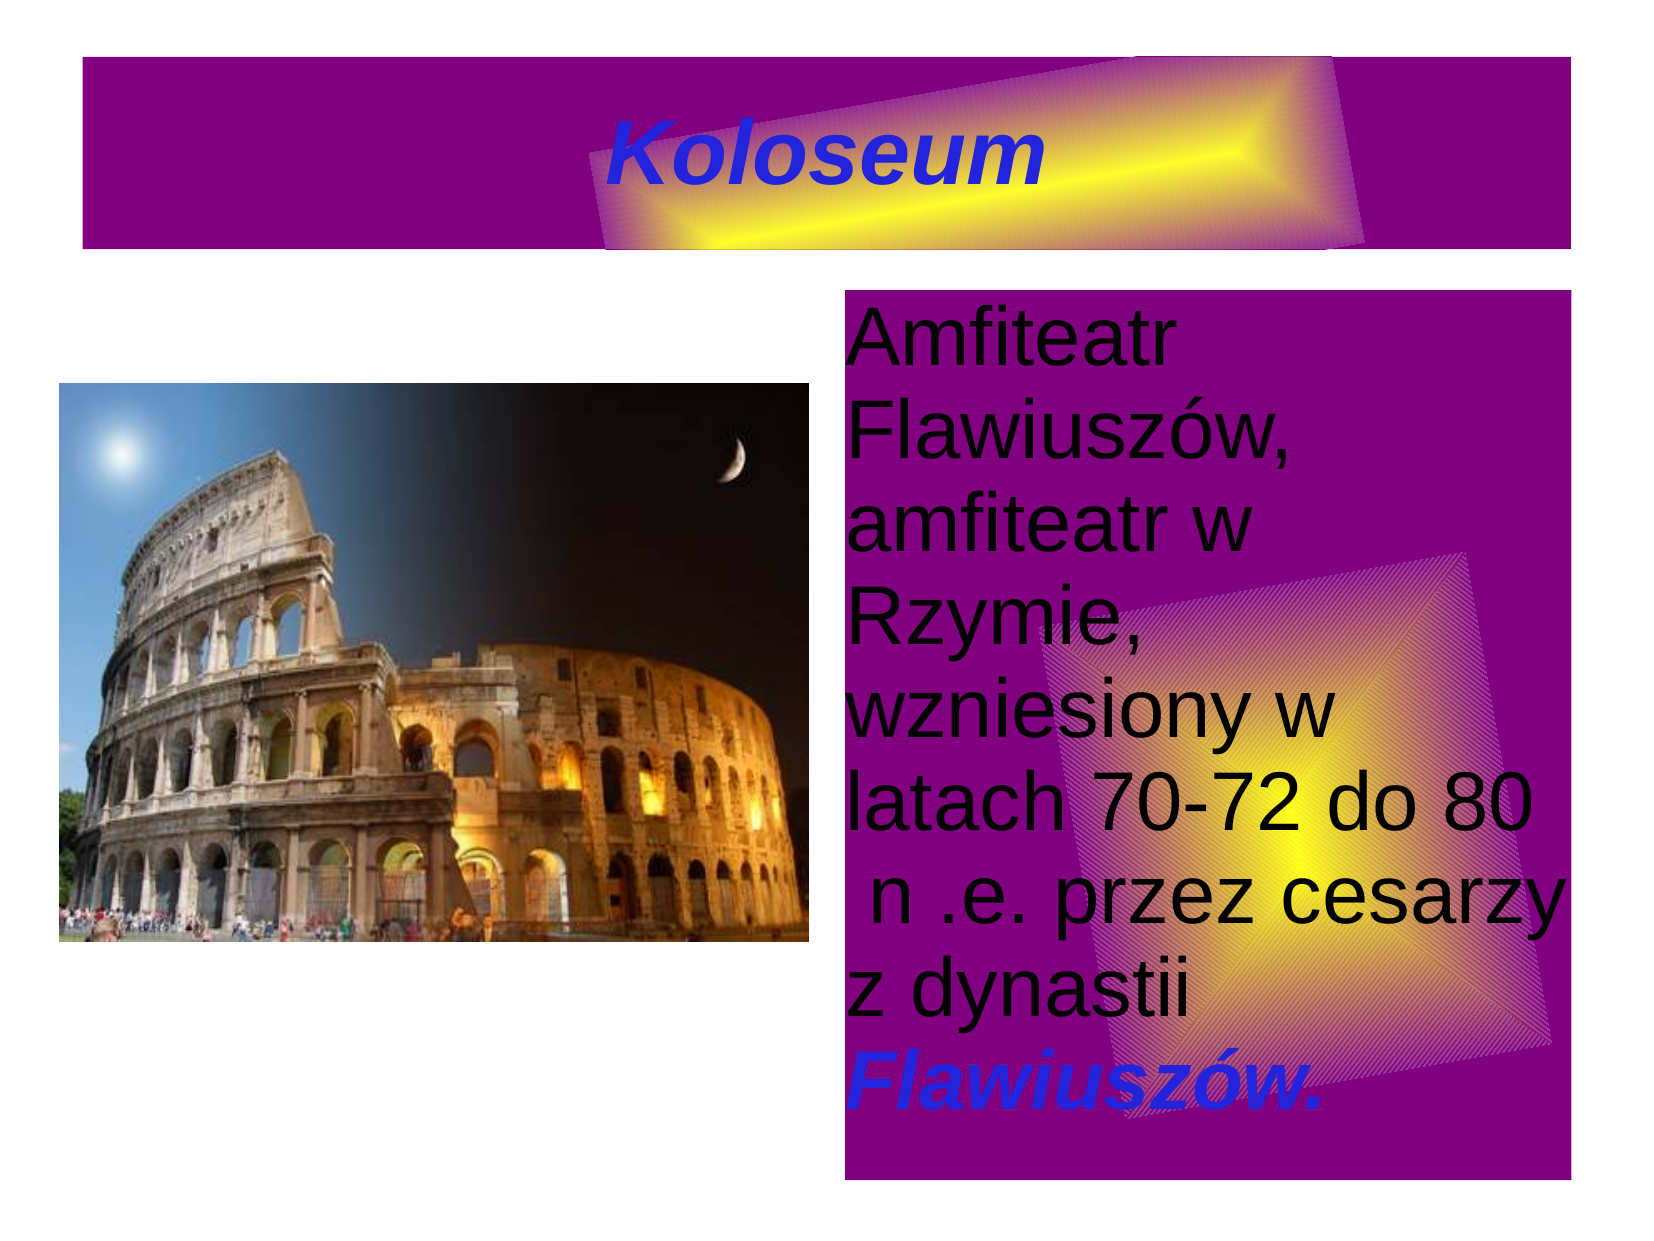

# Koloseum
Amfiteatr Flawiuszów, amfiteatr w Rzymie, wzniesiony w latach 70-72 do 80 n .e. przez cesarzy z dynastii Flawiuszów.